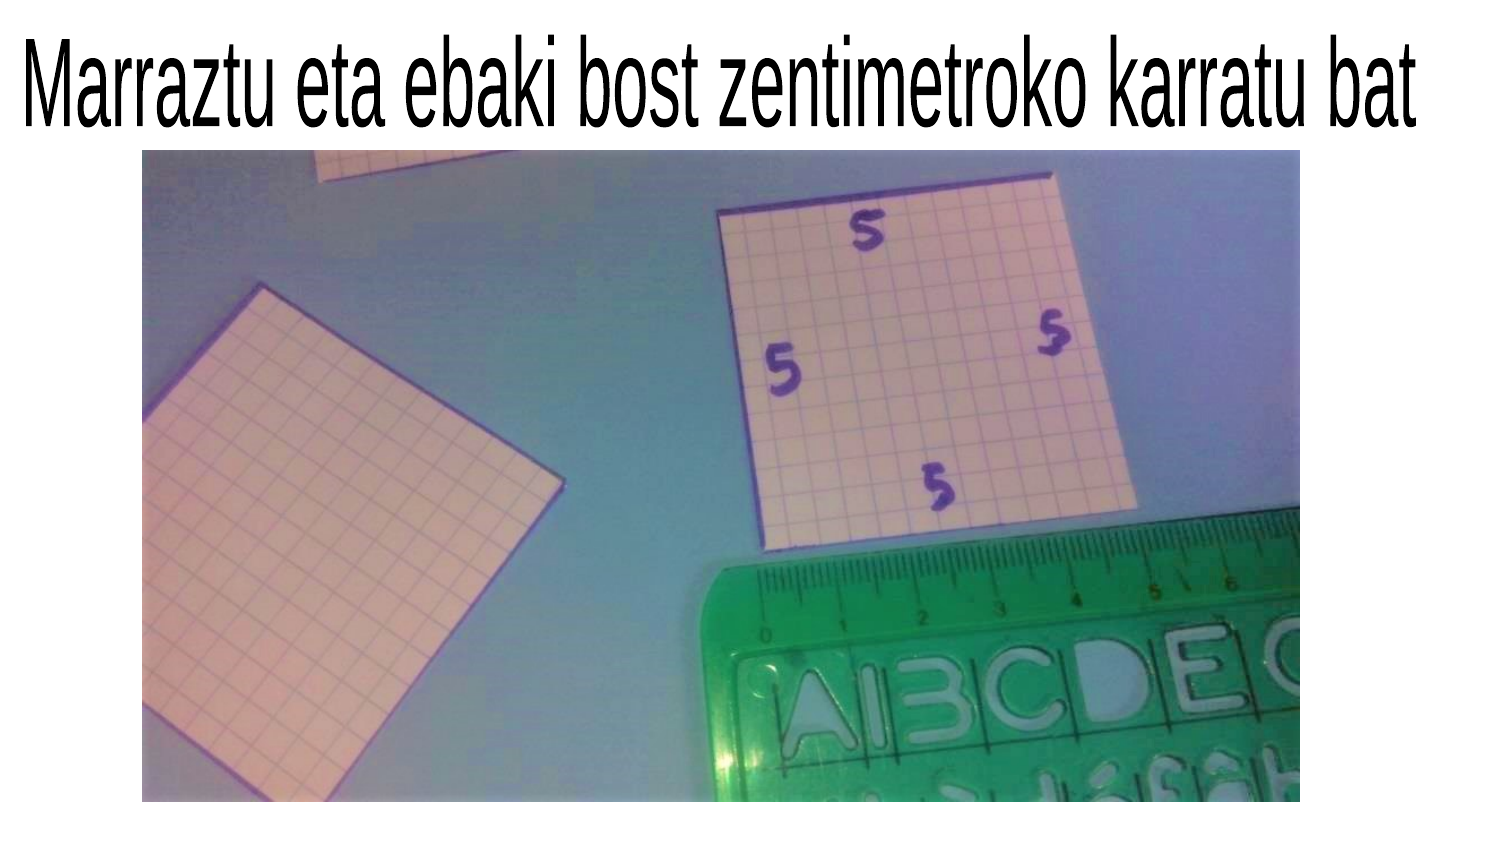

Marraztu eta ebaki bost zentimetroko karratu bat